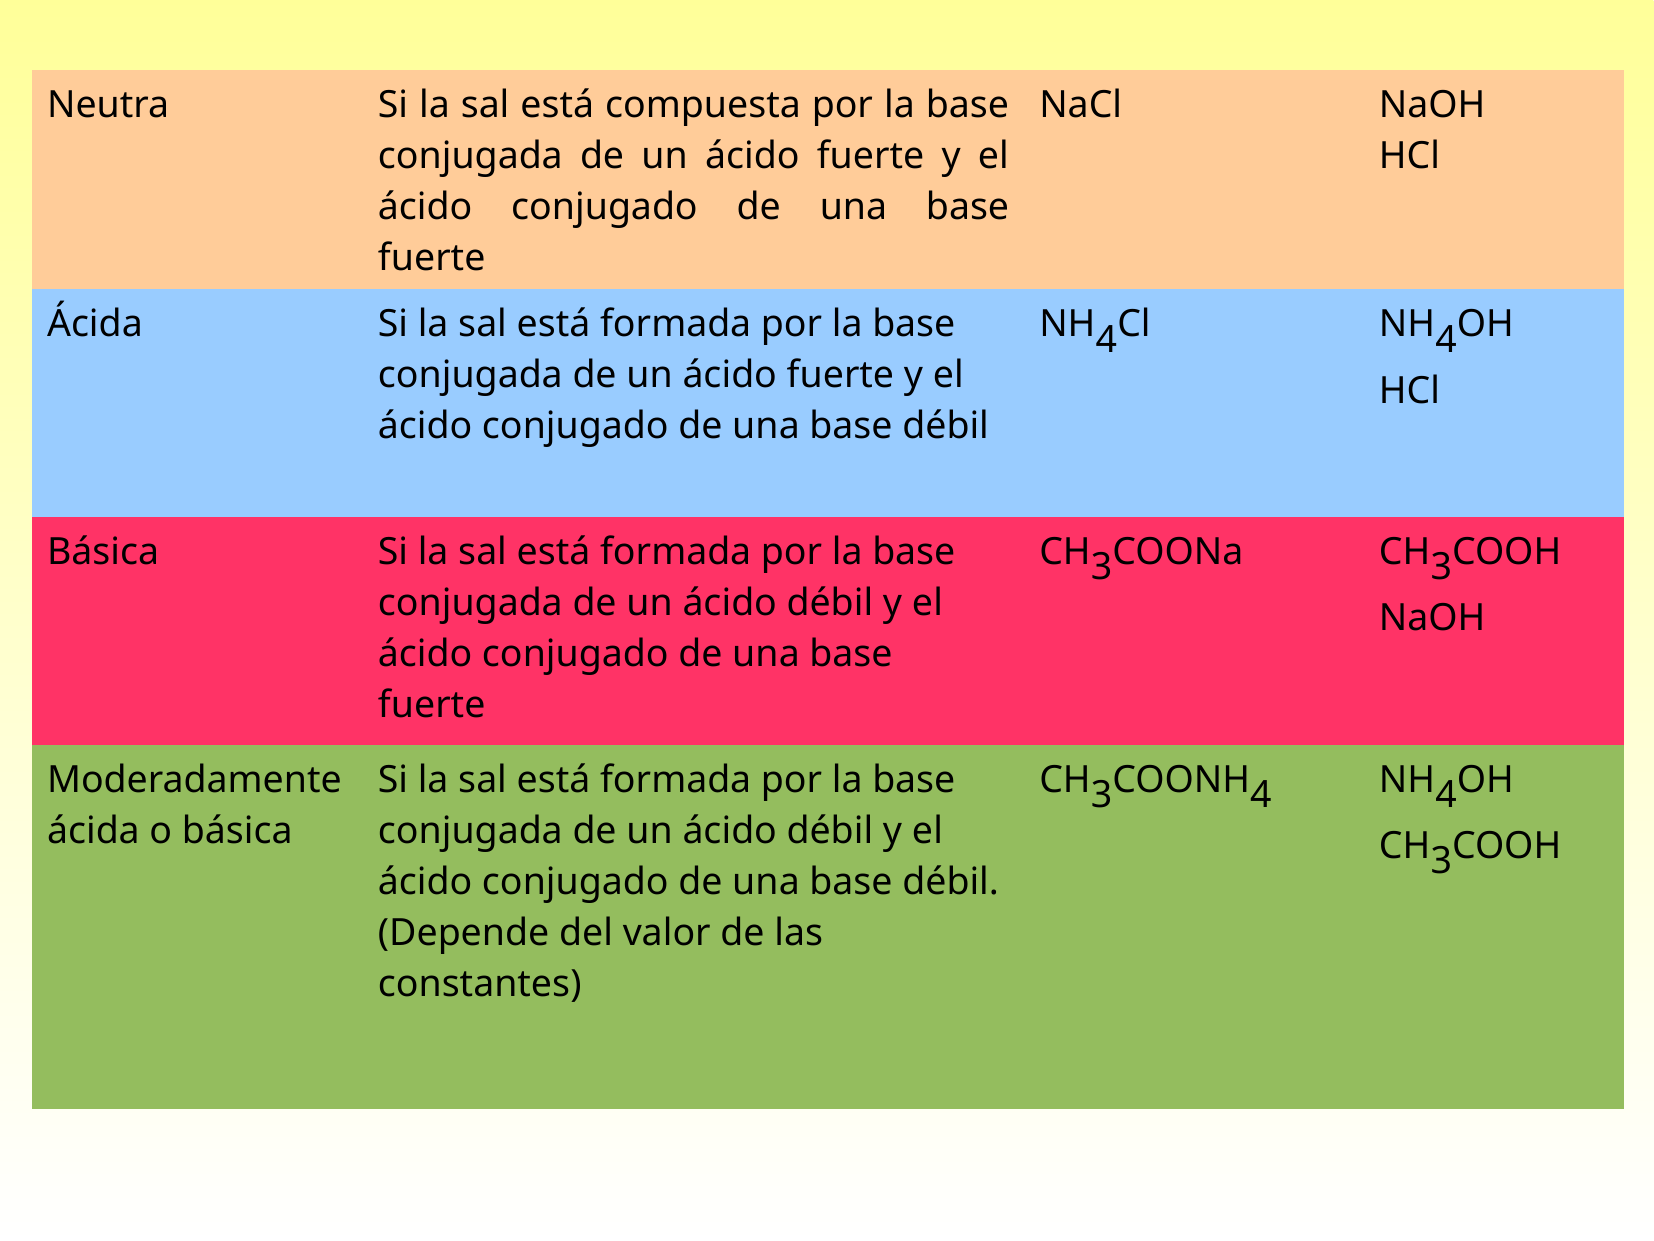

| Neutra | Si la sal está compuesta por la base conjugada de un ácido fuerte y el ácido conjugado de una base fuerte | NaCl | NaOH HCl |
| --- | --- | --- | --- |
| Ácida | Si la sal está formada por la base conjugada de un ácido fuerte y el ácido conjugado de una base débil | NH4Cl | NH4OH HCl |
| Básica | Si la sal está formada por la base conjugada de un ácido débil y el ácido conjugado de una base fuerte | CH3COONa | CH3COOH NaOH |
| Moderadamente ácida o básica | Si la sal está formada por la base conjugada de un ácido débil y el ácido conjugado de una base débil. (Depende del valor de las constantes) | CH3COONH4 | NH4OH CH3COOH |